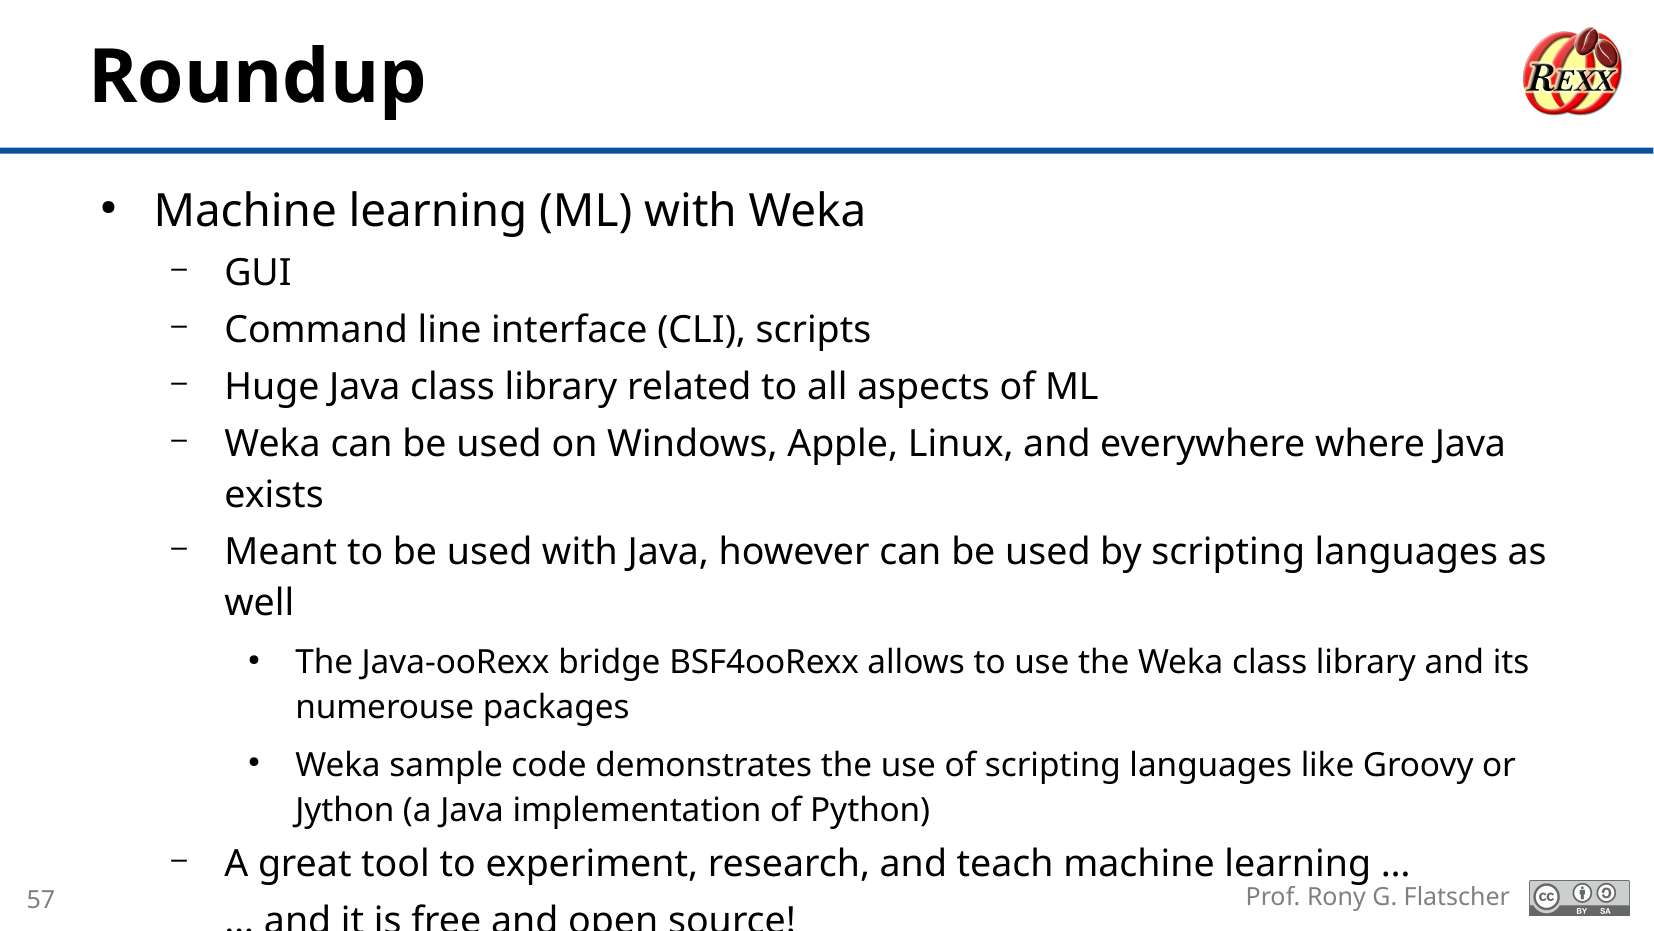

# Roundup
Machine learning (ML) with Weka
GUI
Command line interface (CLI), scripts
Huge Java class library related to all aspects of ML
Weka can be used on Windows, Apple, Linux, and everywhere where Java exists
Meant to be used with Java, however can be used by scripting languages as well
The Java-ooRexx bridge BSF4ooRexx allows to use the Weka class library and its numerouse packages
Weka sample code demonstrates the use of scripting languages like Groovy or Jython (a Java implementation of Python)
A great tool to experiment, research, and teach machine learning …
… and it is free and open source!